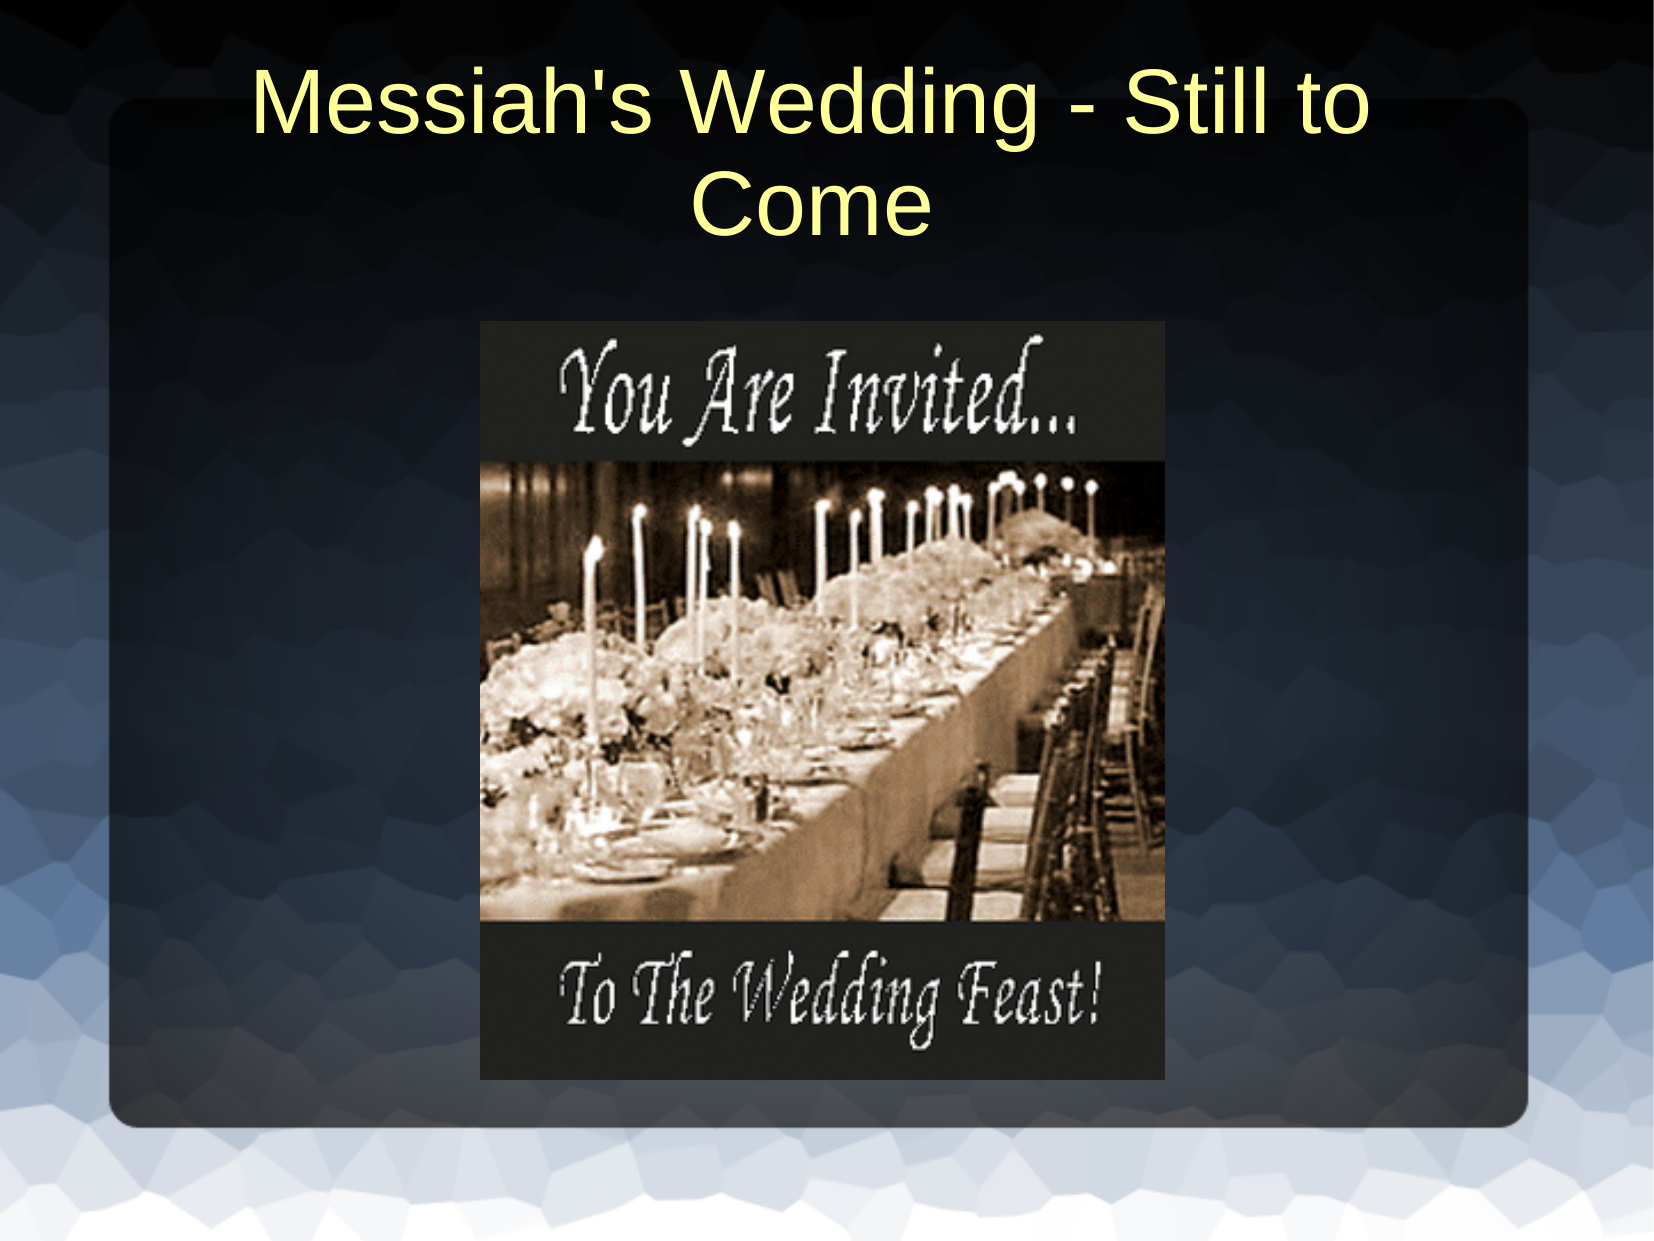

# Messiah's Wedding - Still to Come